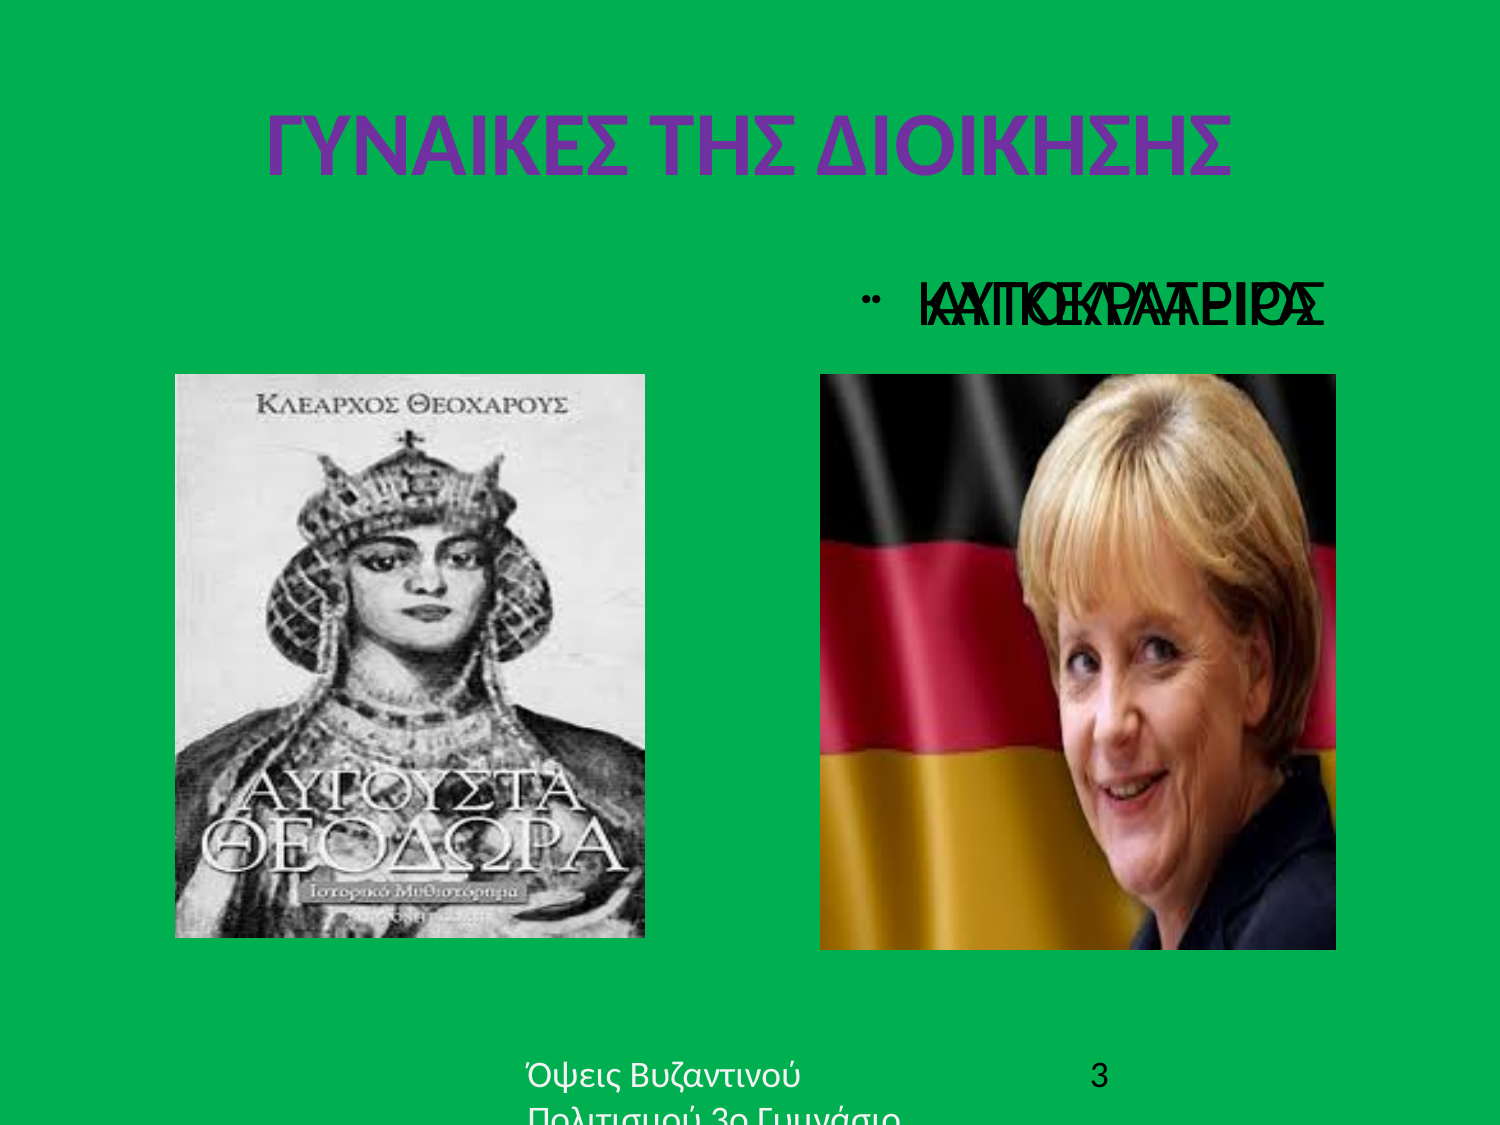

# ΓΥΝΑΙΚΕΣ ΤΗΣ ΔΙΟΙΚΗΣΗΣ
ΑΥΤΟΚΡΑΤΕΙΡΑ
ΚΑΓΚΕΛΛΑΡΙΟΣ
Όψεις Βυζαντινού Πολιτισμού 3ο Γυμνάσιο Τρικάλων